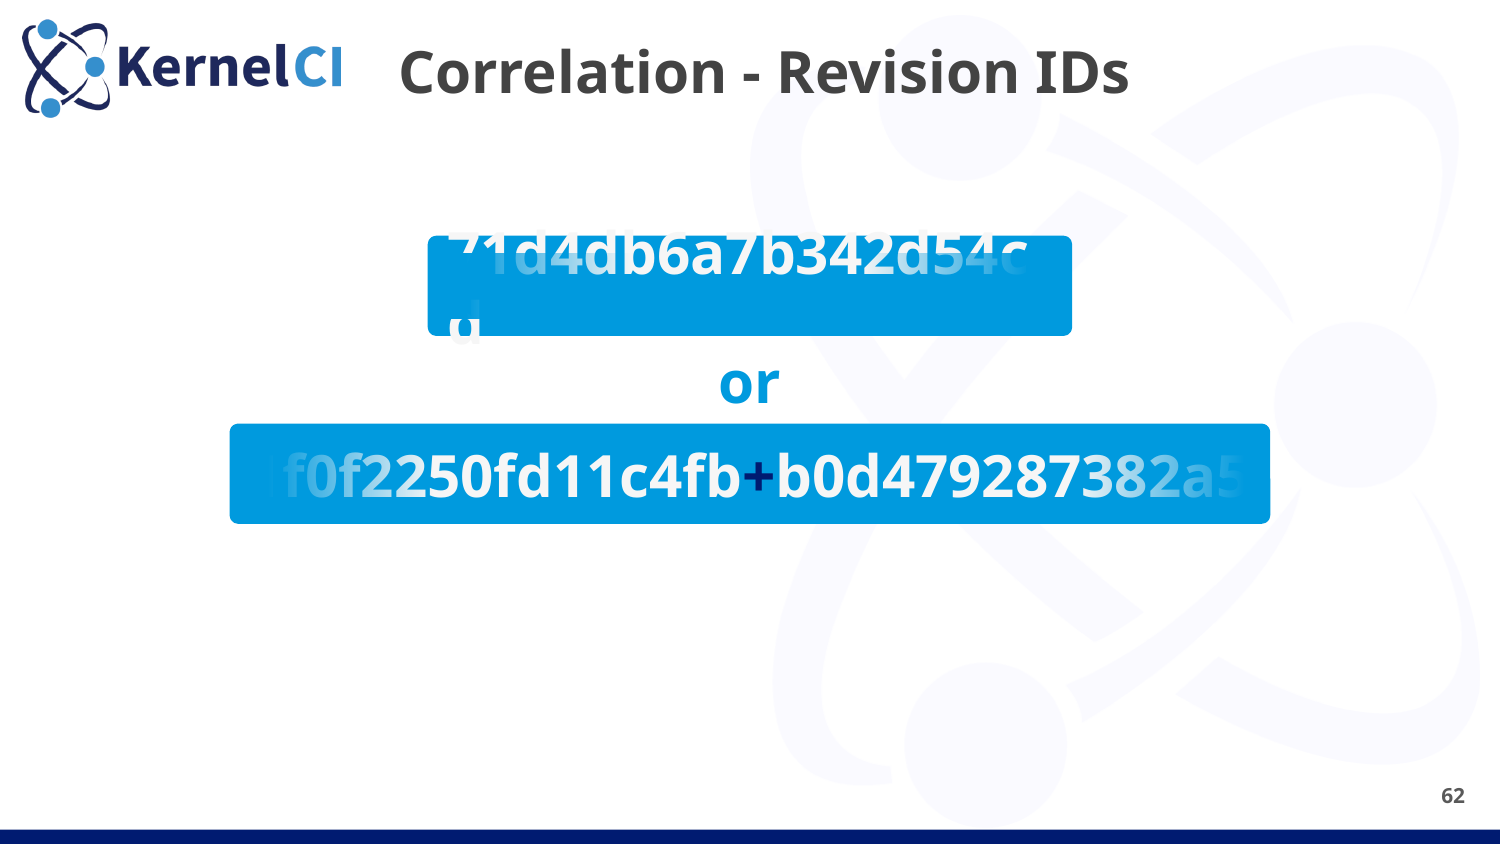

# Correlation - Revision IDs
71d4db6a7b342d54cd
or
1f0f2250fd11c4fb+b0d479287382a5